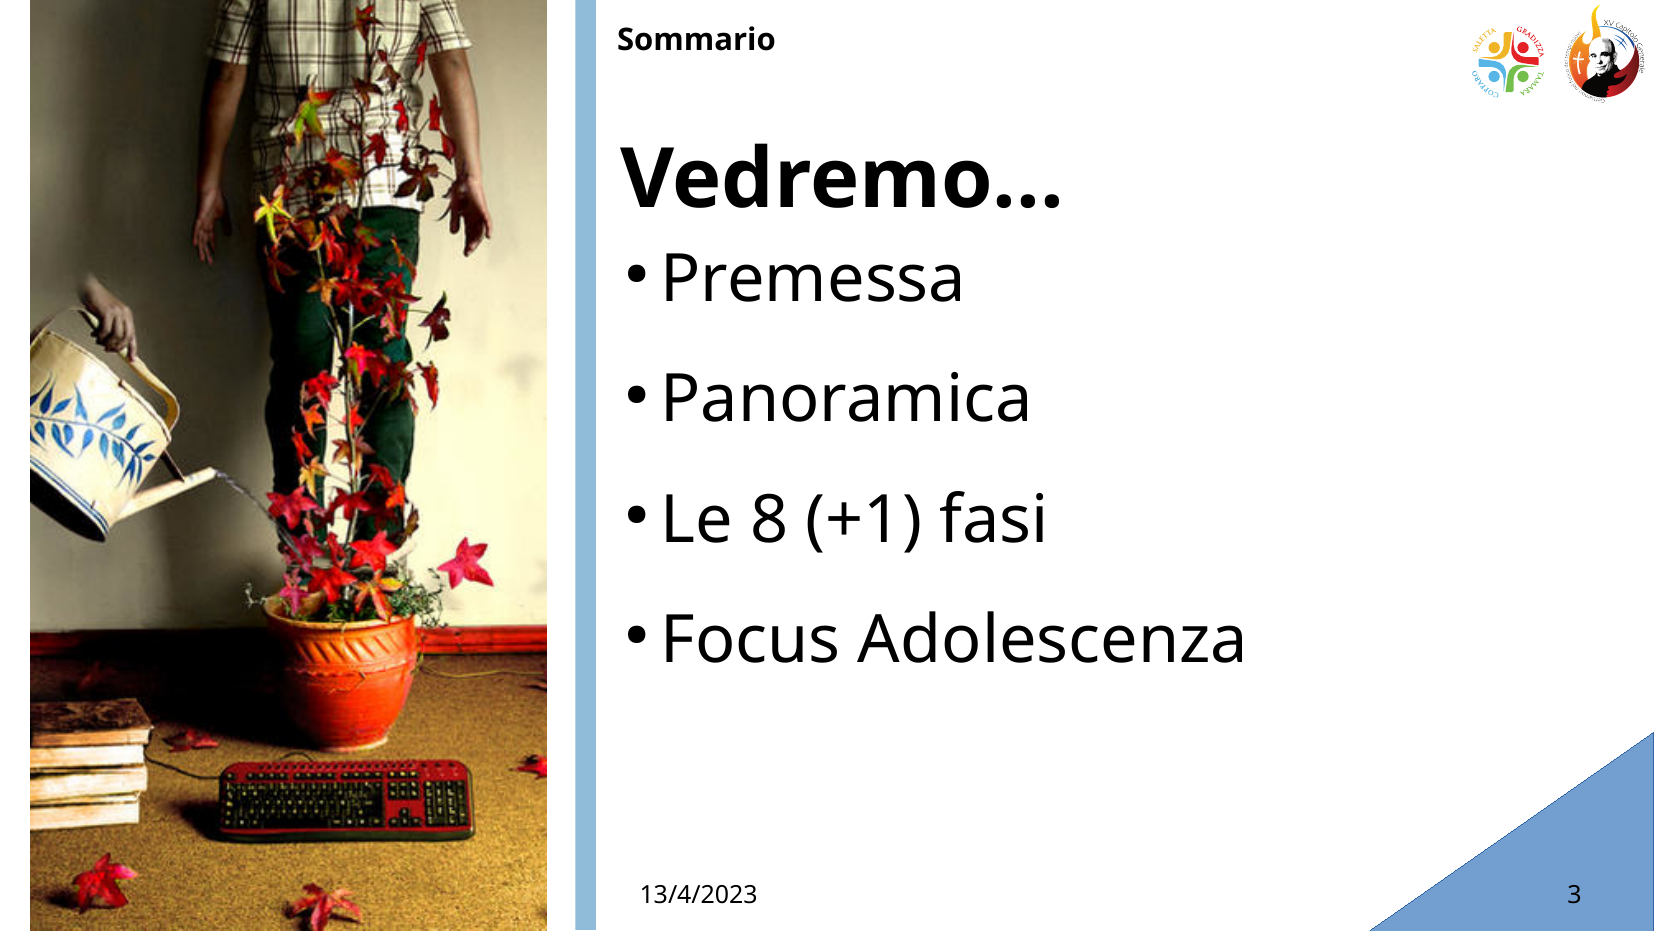

Sommario
# Vedremo...
Premessa
Panoramica
Le 8 (+1) fasi
Focus Adolescenza